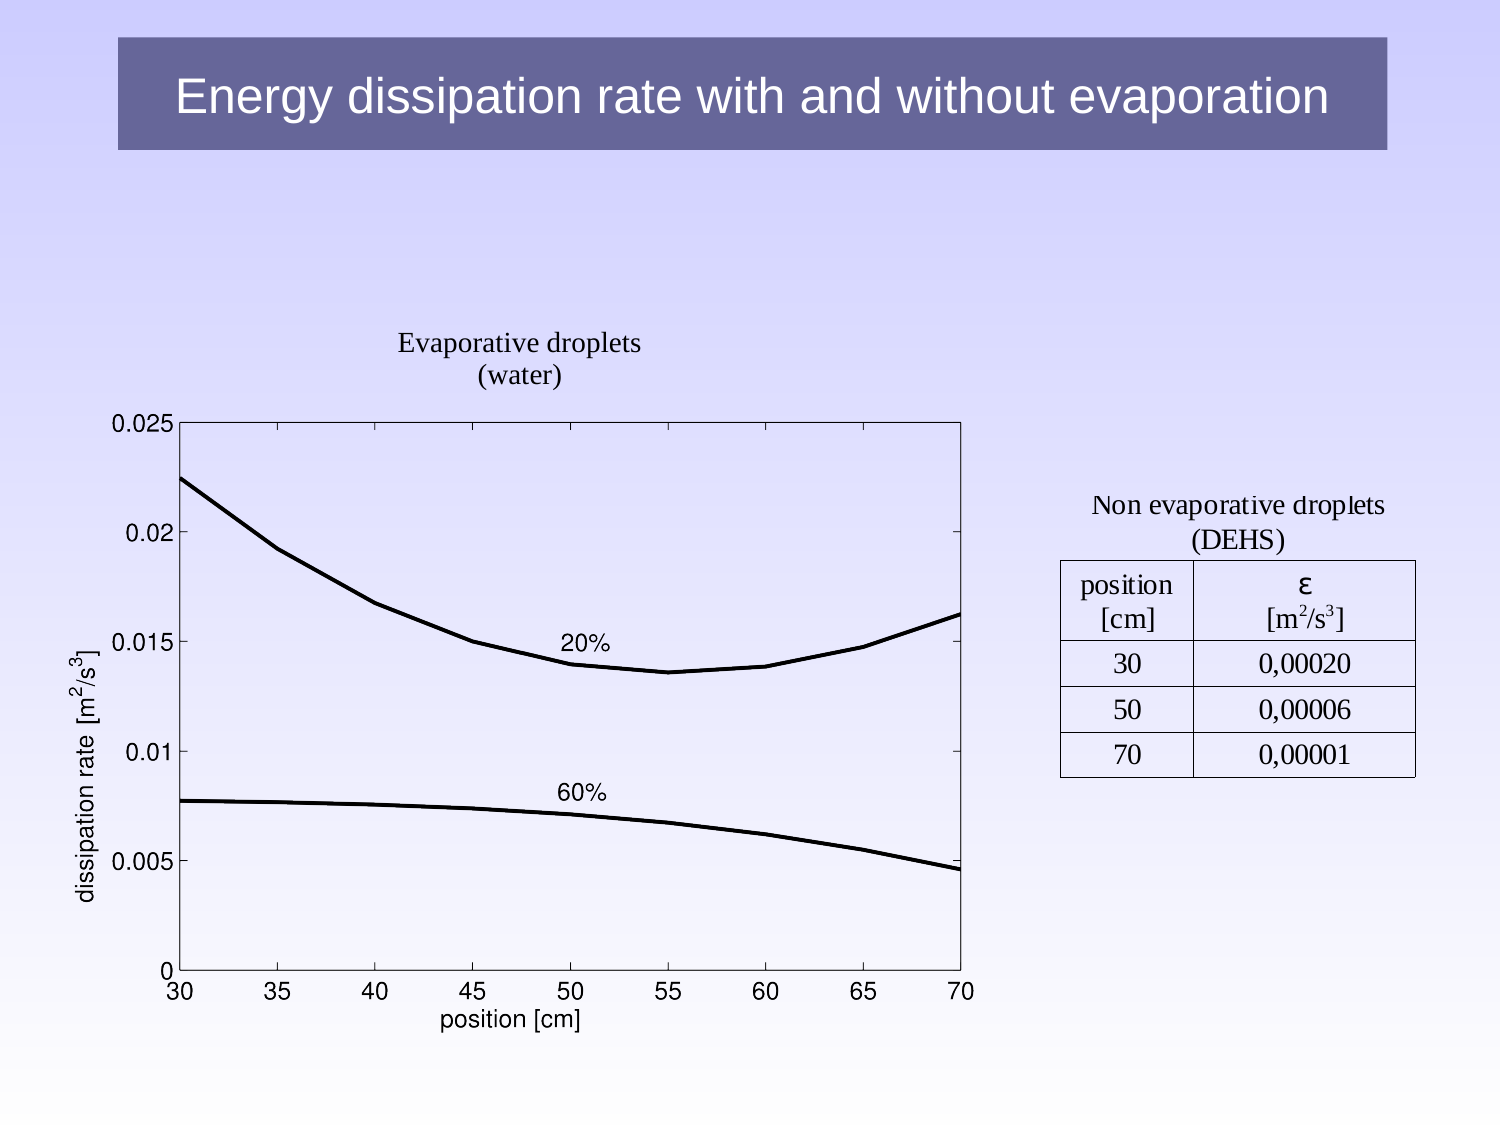

Energy dissipation rate with and without evaporation
Evaporative droplets
(water)‏